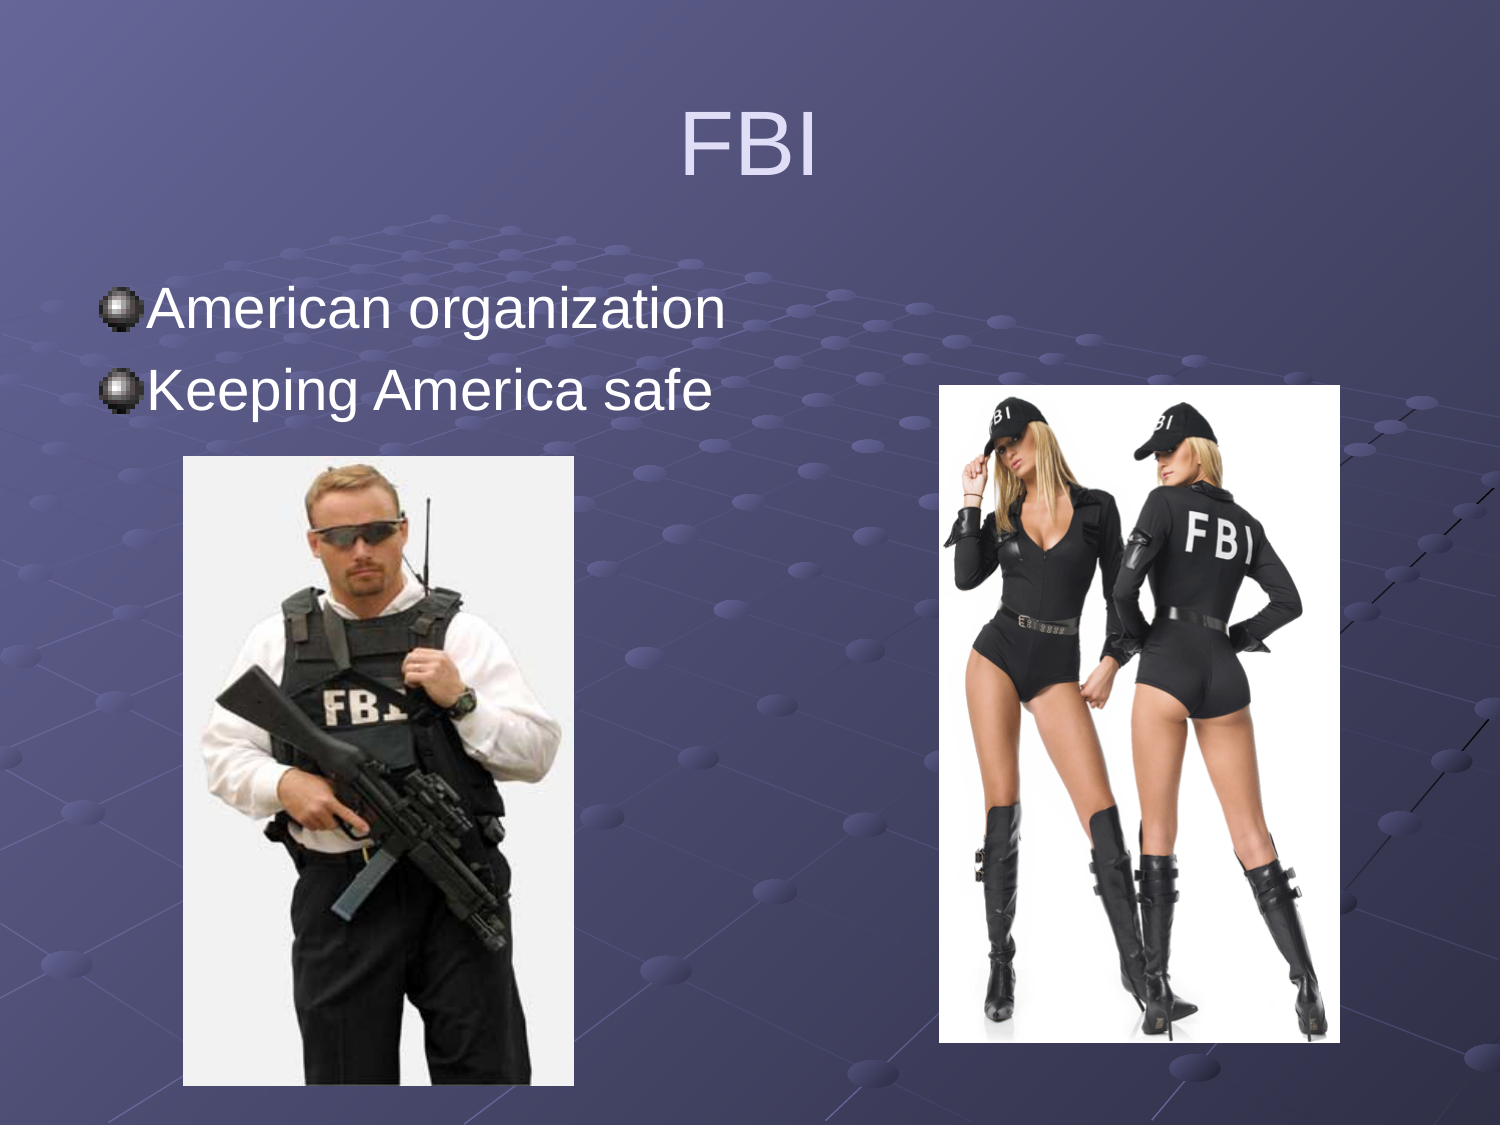

# FBI
American organization
Keeping America safe